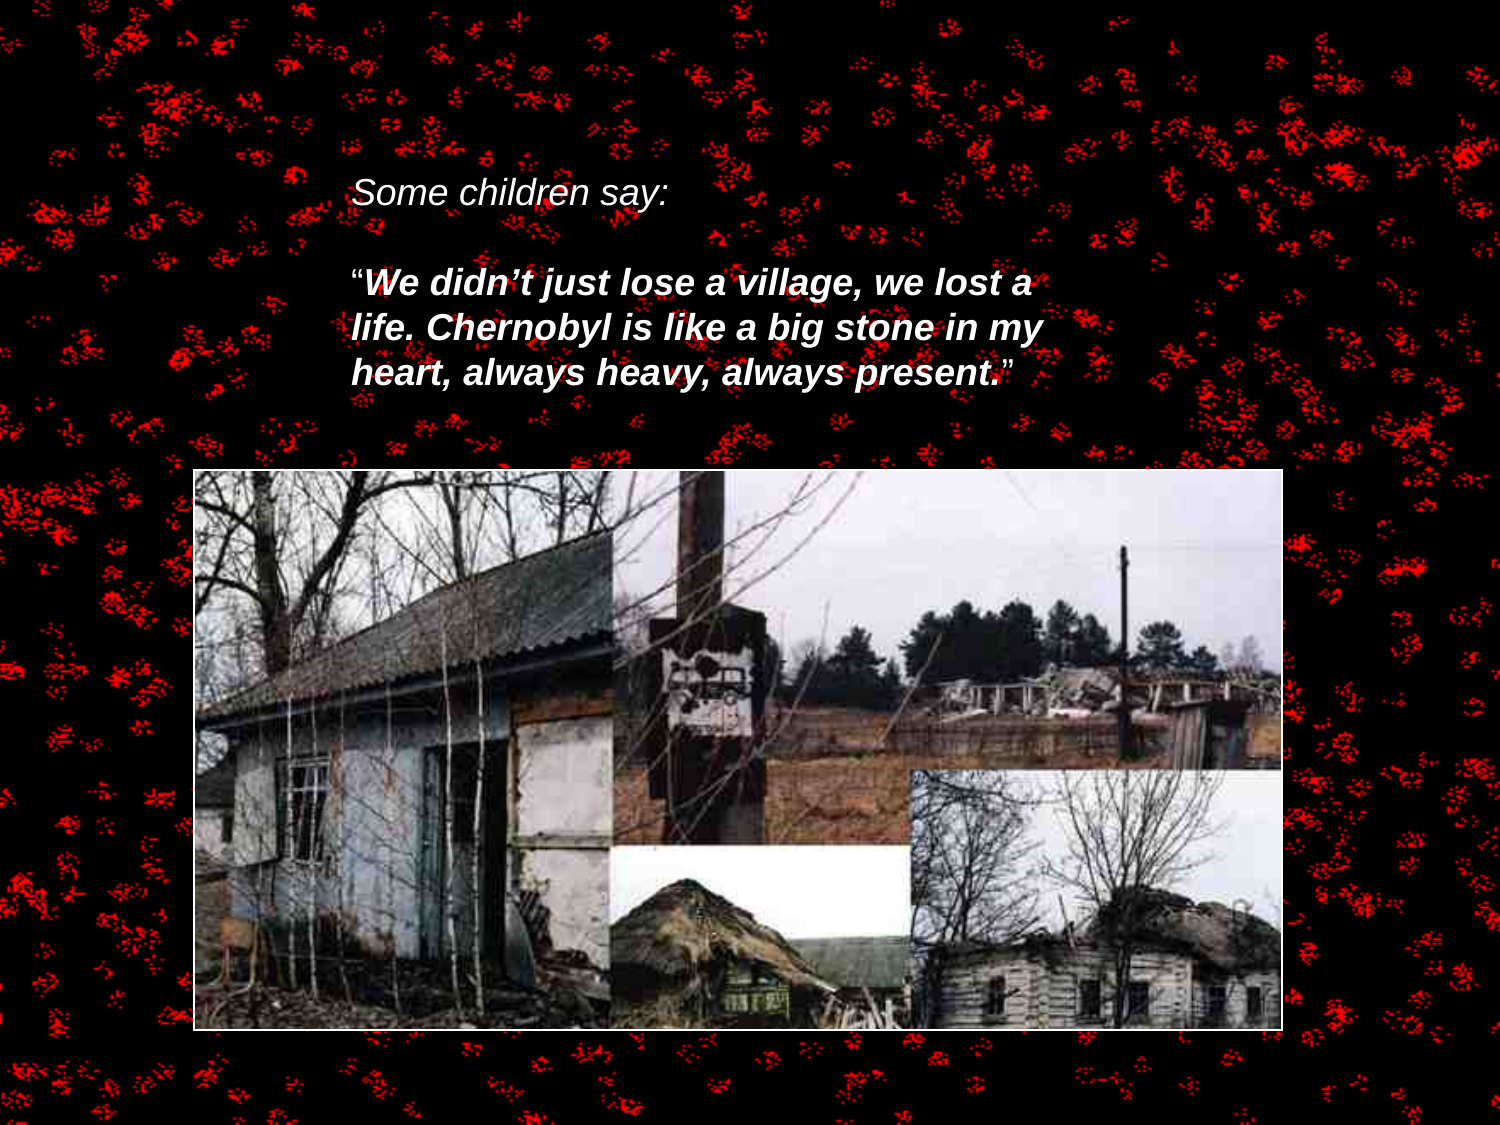

Some children say:
“We didn’t just lose a village, we lost a life. Chernobyl is like a big stone in my heart, always heavy, always present.”